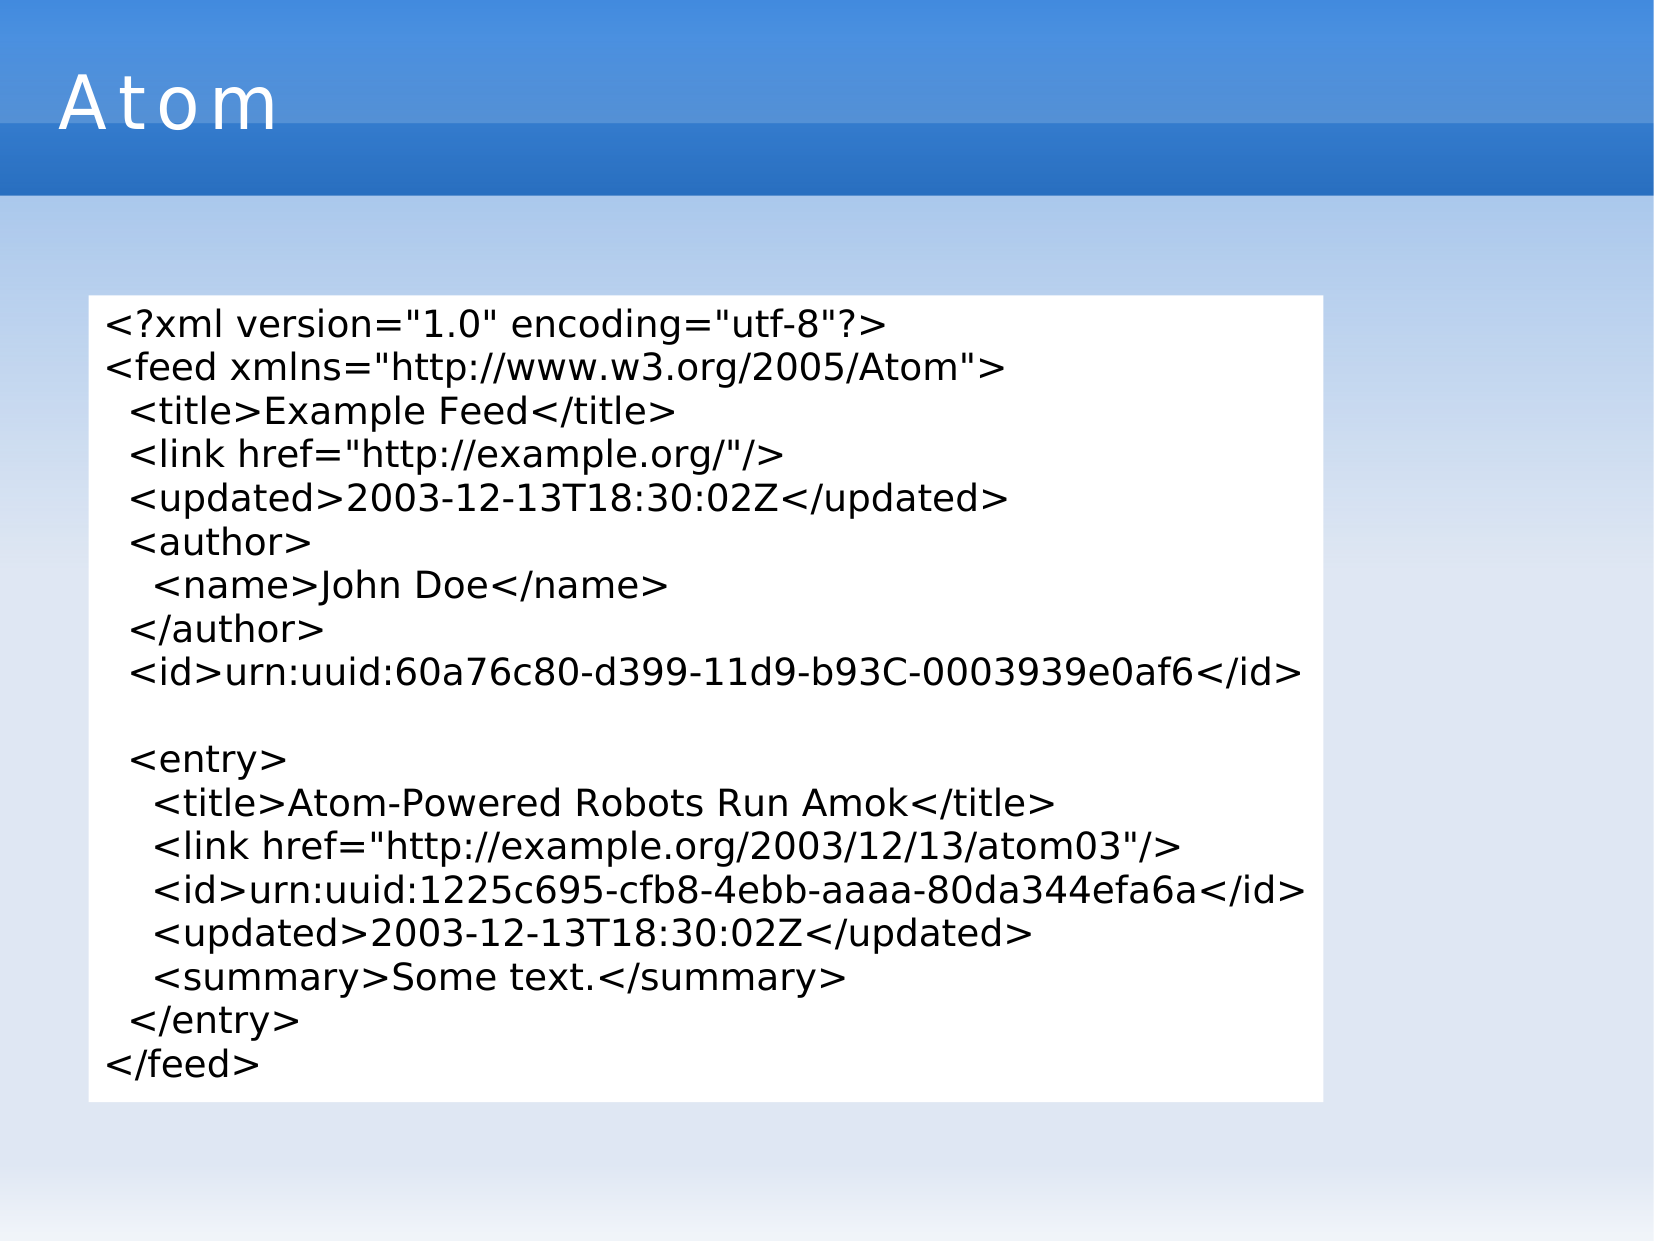

# Atom
<?xml version="1.0" encoding="utf-8"?>
<feed xmlns="http://www.w3.org/2005/Atom">
 <title>Example Feed</title>
 <link href="http://example.org/"/>
 <updated>2003-12-13T18:30:02Z</updated>
 <author>
 <name>John Doe</name>
 </author>
 <id>urn:uuid:60a76c80-d399-11d9-b93C-0003939e0af6</id>
 <entry>
 <title>Atom-Powered Robots Run Amok</title>
 <link href="http://example.org/2003/12/13/atom03"/>
 <id>urn:uuid:1225c695-cfb8-4ebb-aaaa-80da344efa6a</id>
 <updated>2003-12-13T18:30:02Z</updated>
 <summary>Some text.</summary>
 </entry>
</feed>